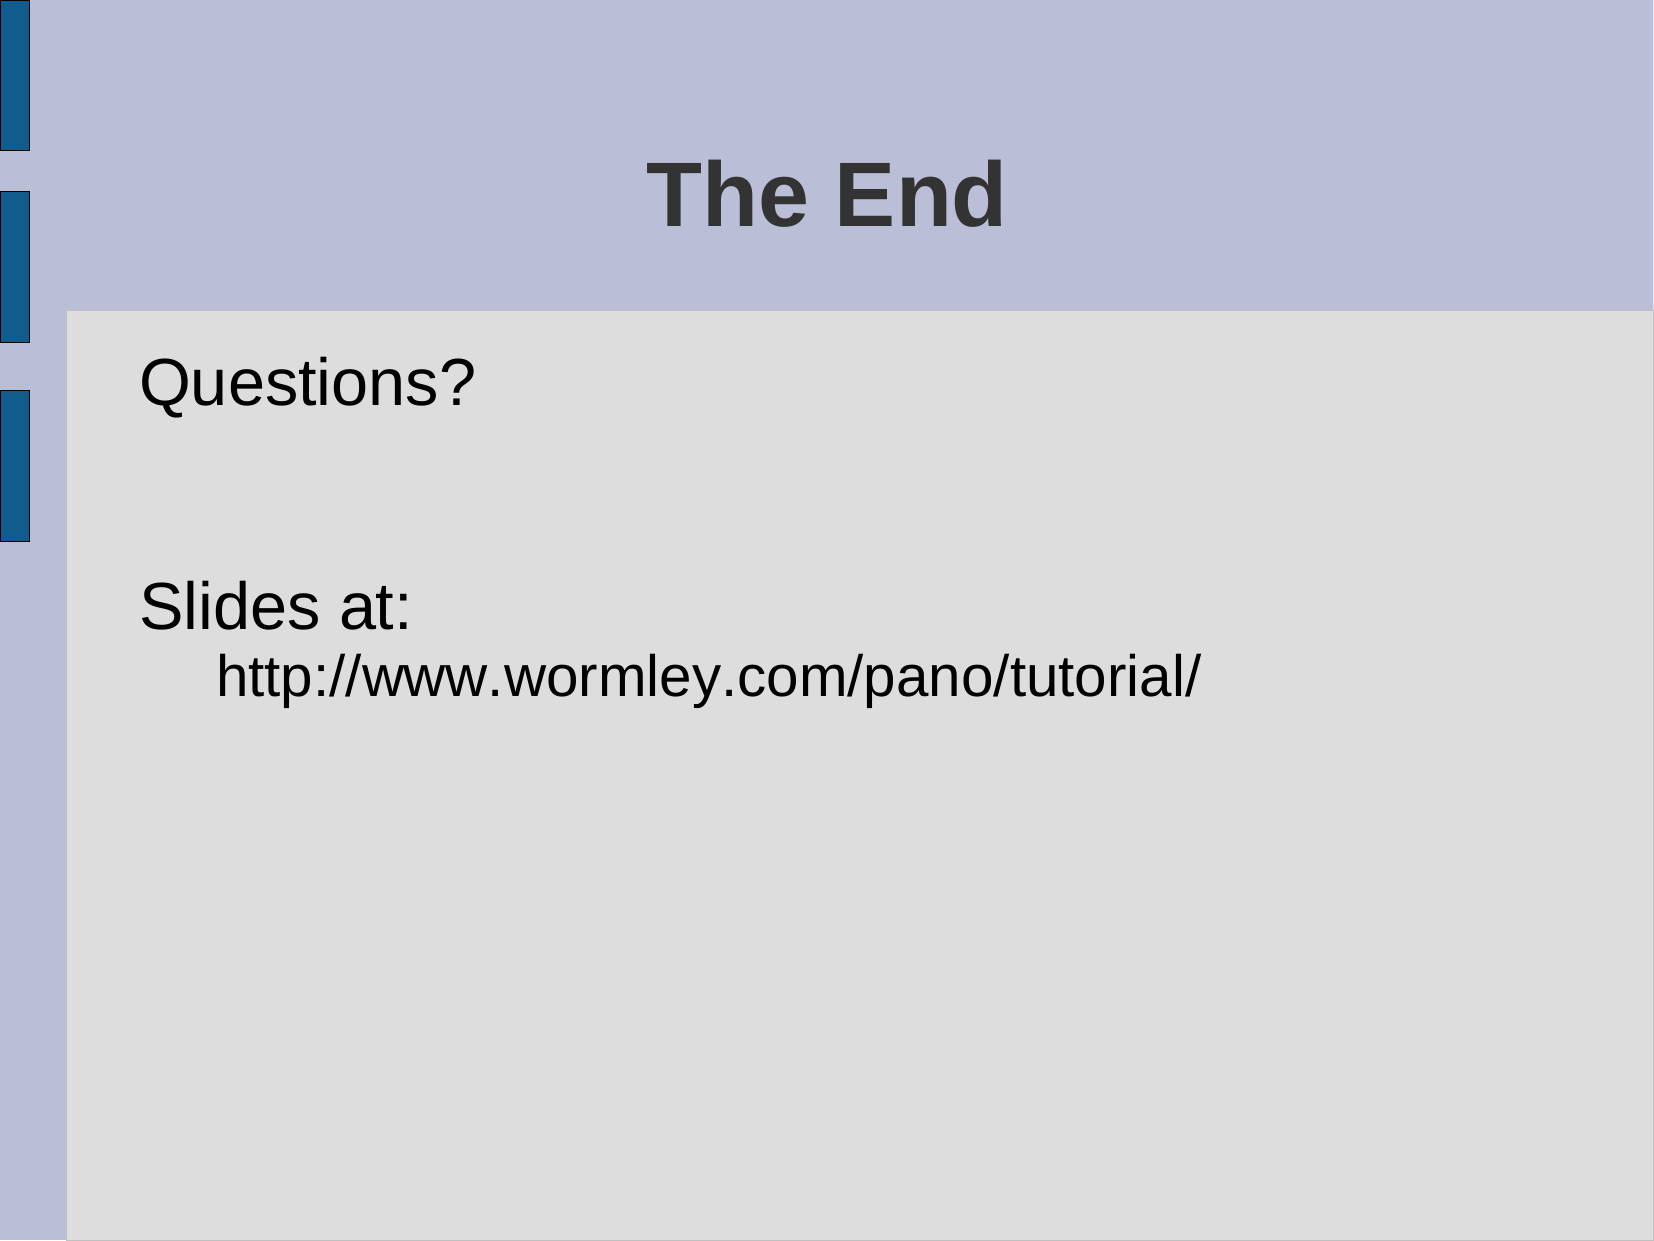

# The End
Questions?
Slides at:
http://www.wormley.com/pano/tutorial/